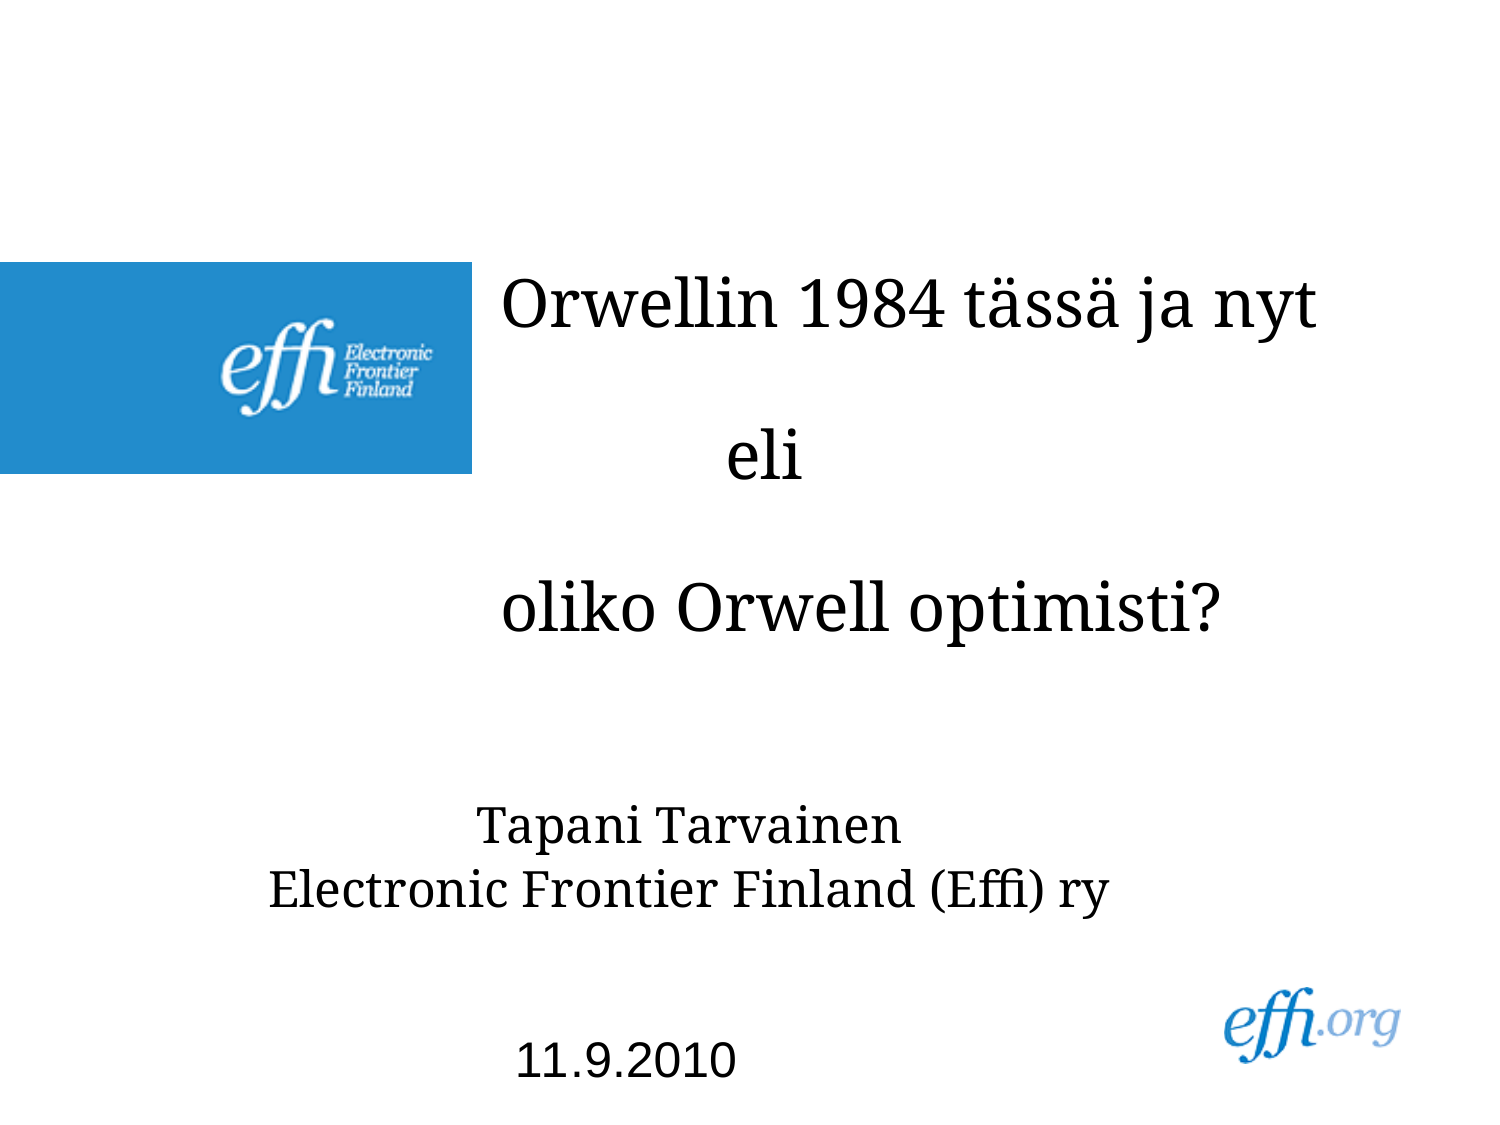

# Orwellin 1984 tässä ja nyt eli oliko Orwell optimisti?
Tapani Tarvainen
Electronic Frontier Finland (Effi) ry